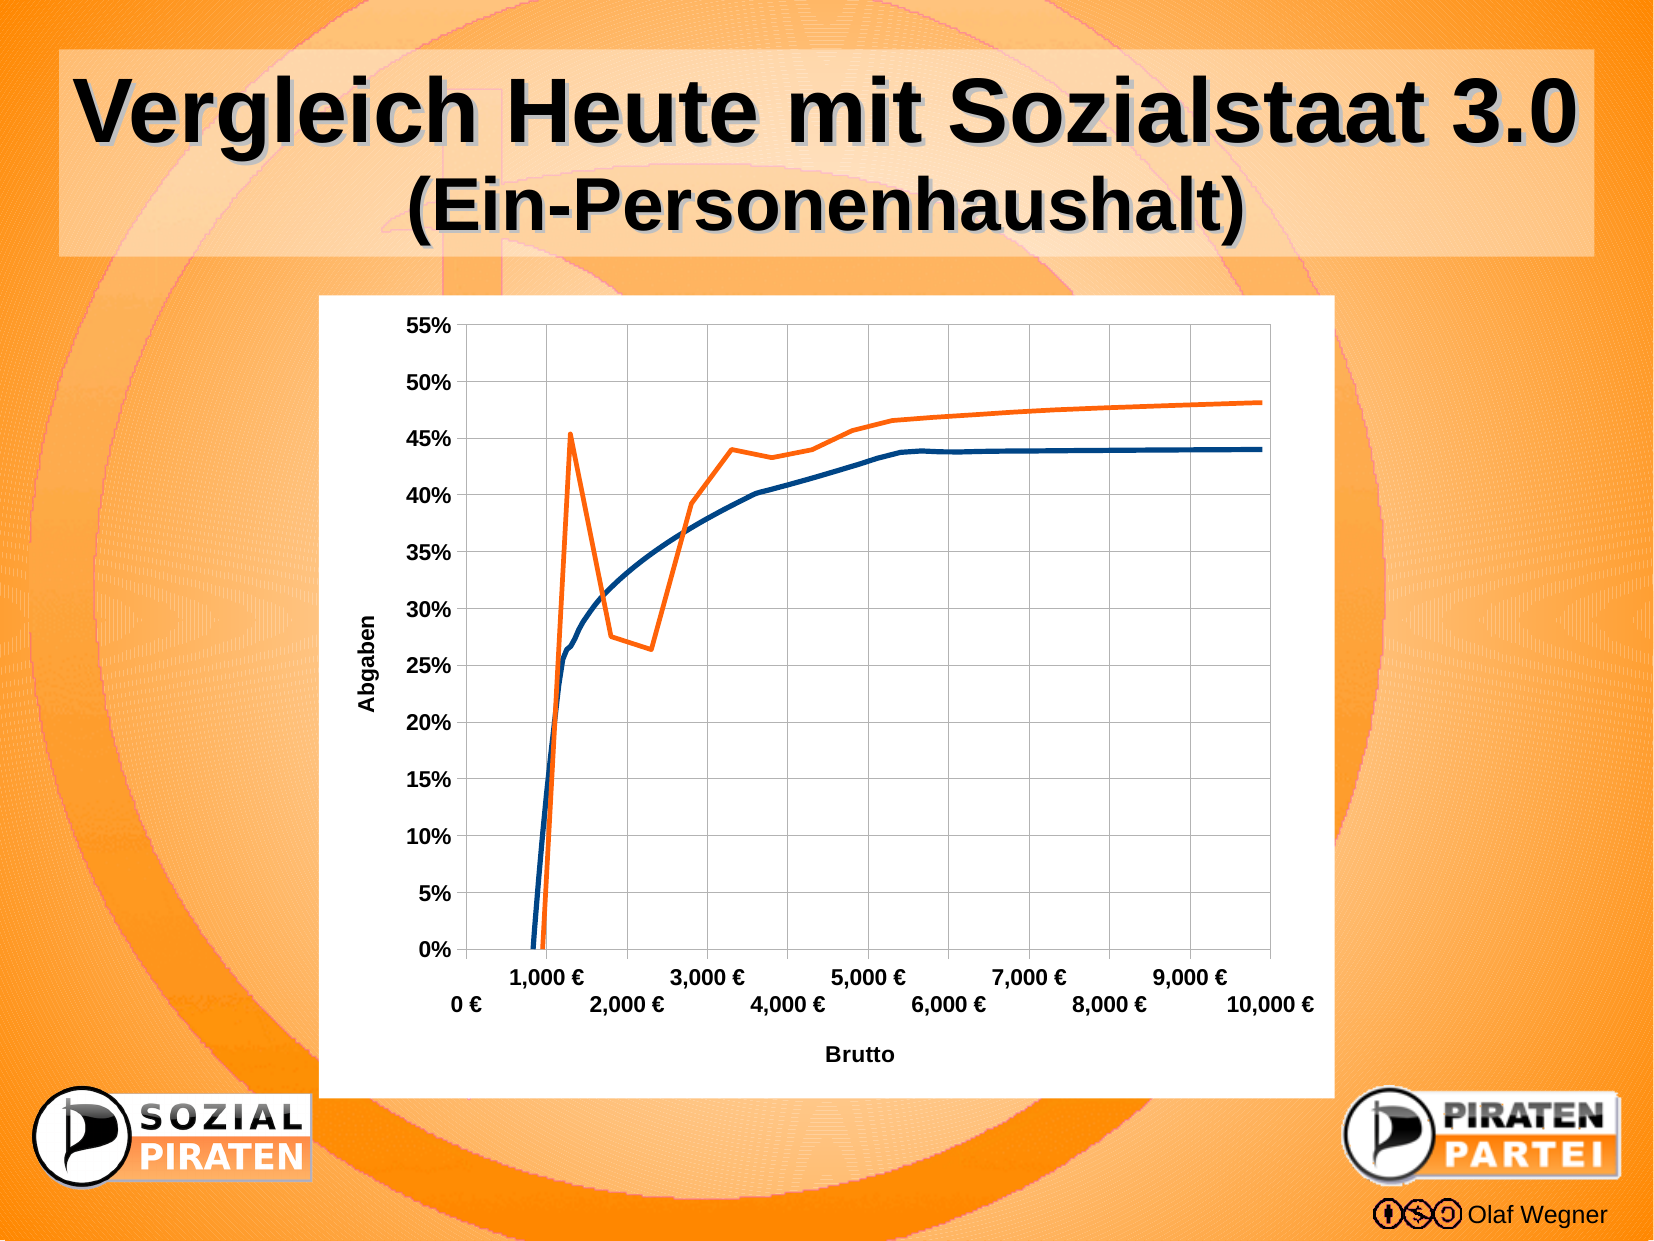

# Vergleich Heute mit Sozialstaat 3.0 (Ein-Personenhaushalt)
### Chart
| Category | Zeile 12 | Heute |
|---|---|---|
Olaf Wegner